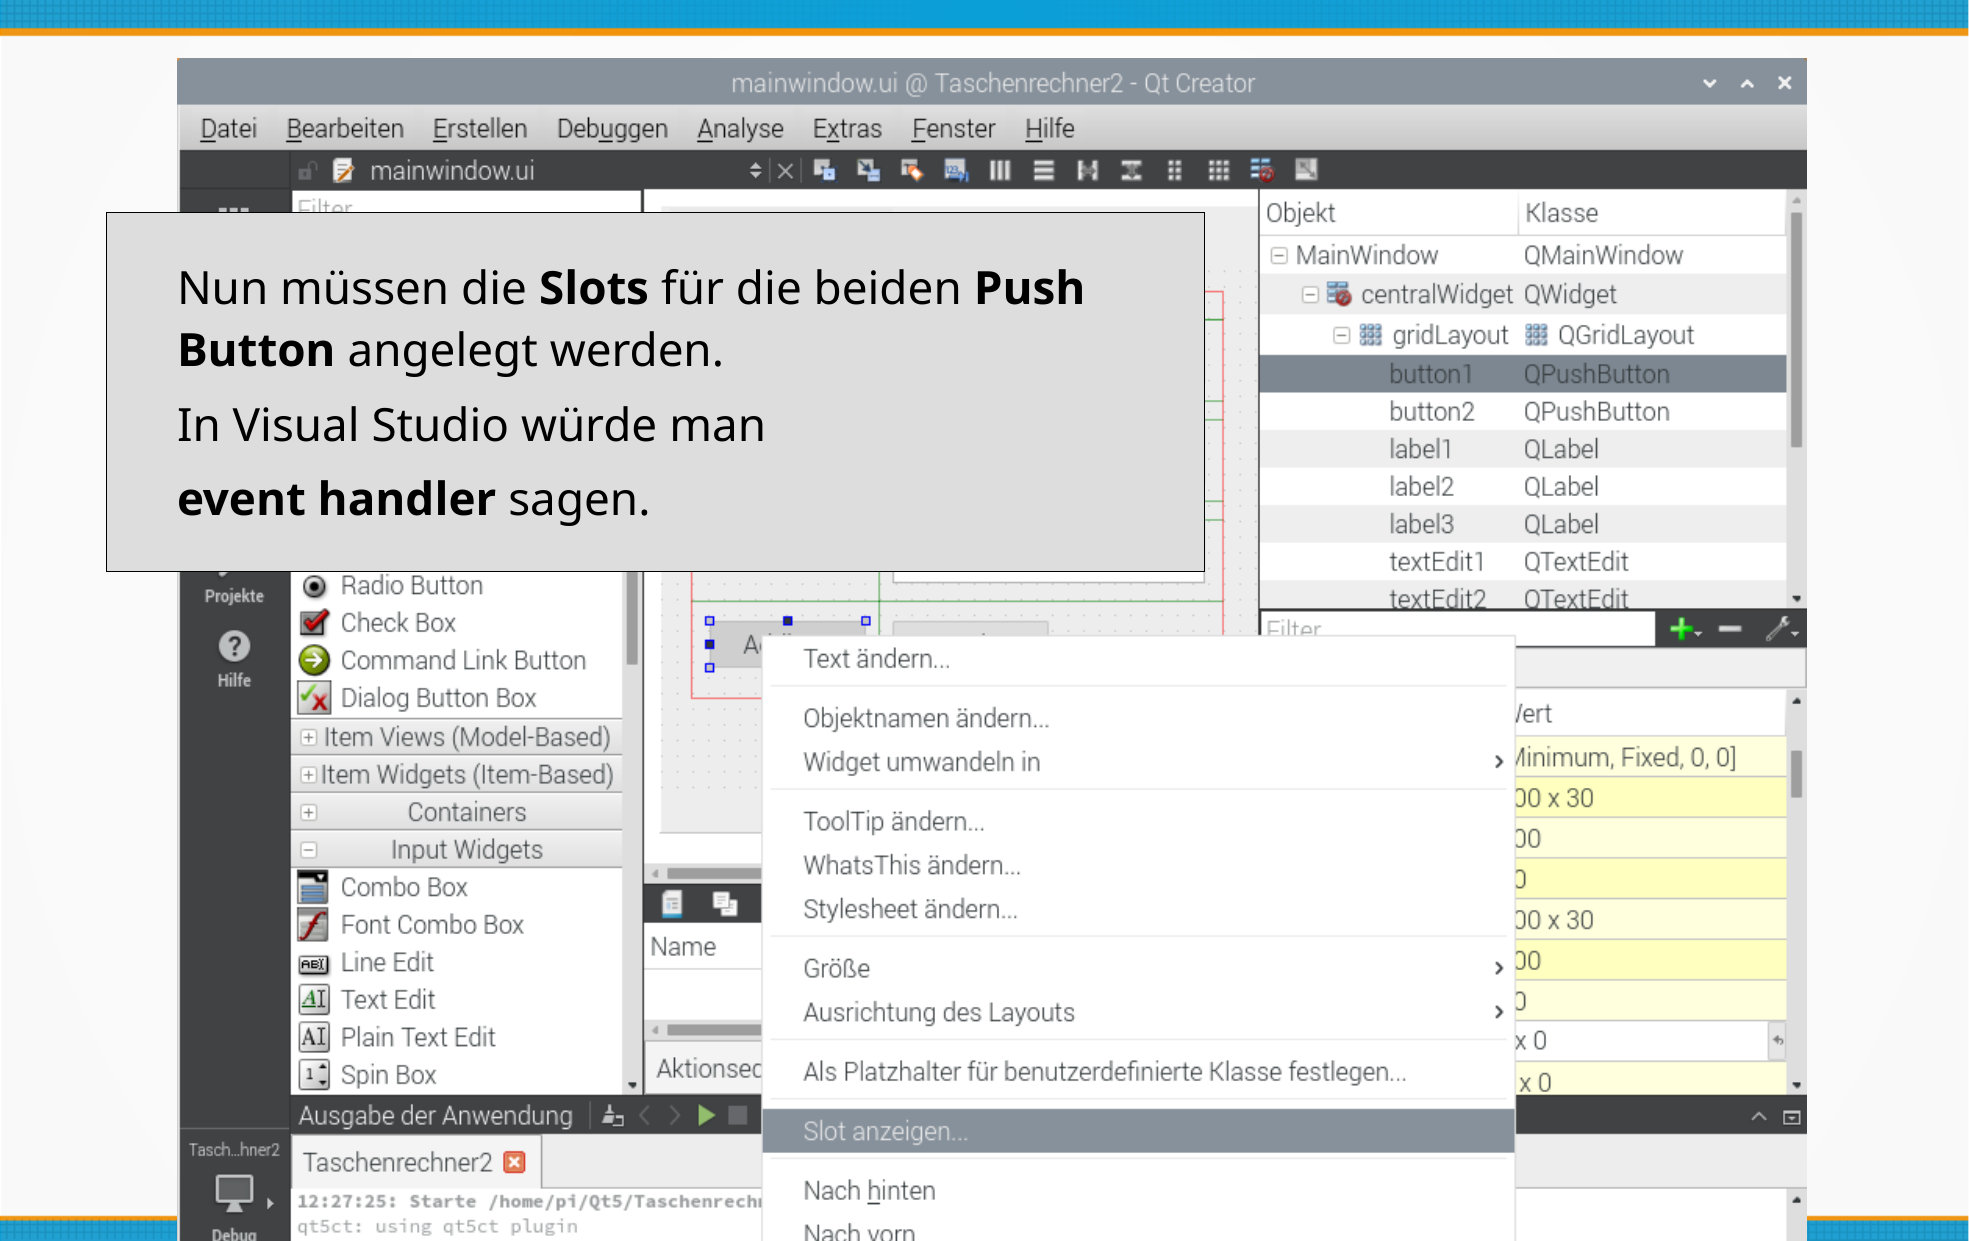

Nun müssen die Slots für die beiden Push Button angelegt werden.
In Visual Studio würde man
event handler sagen.